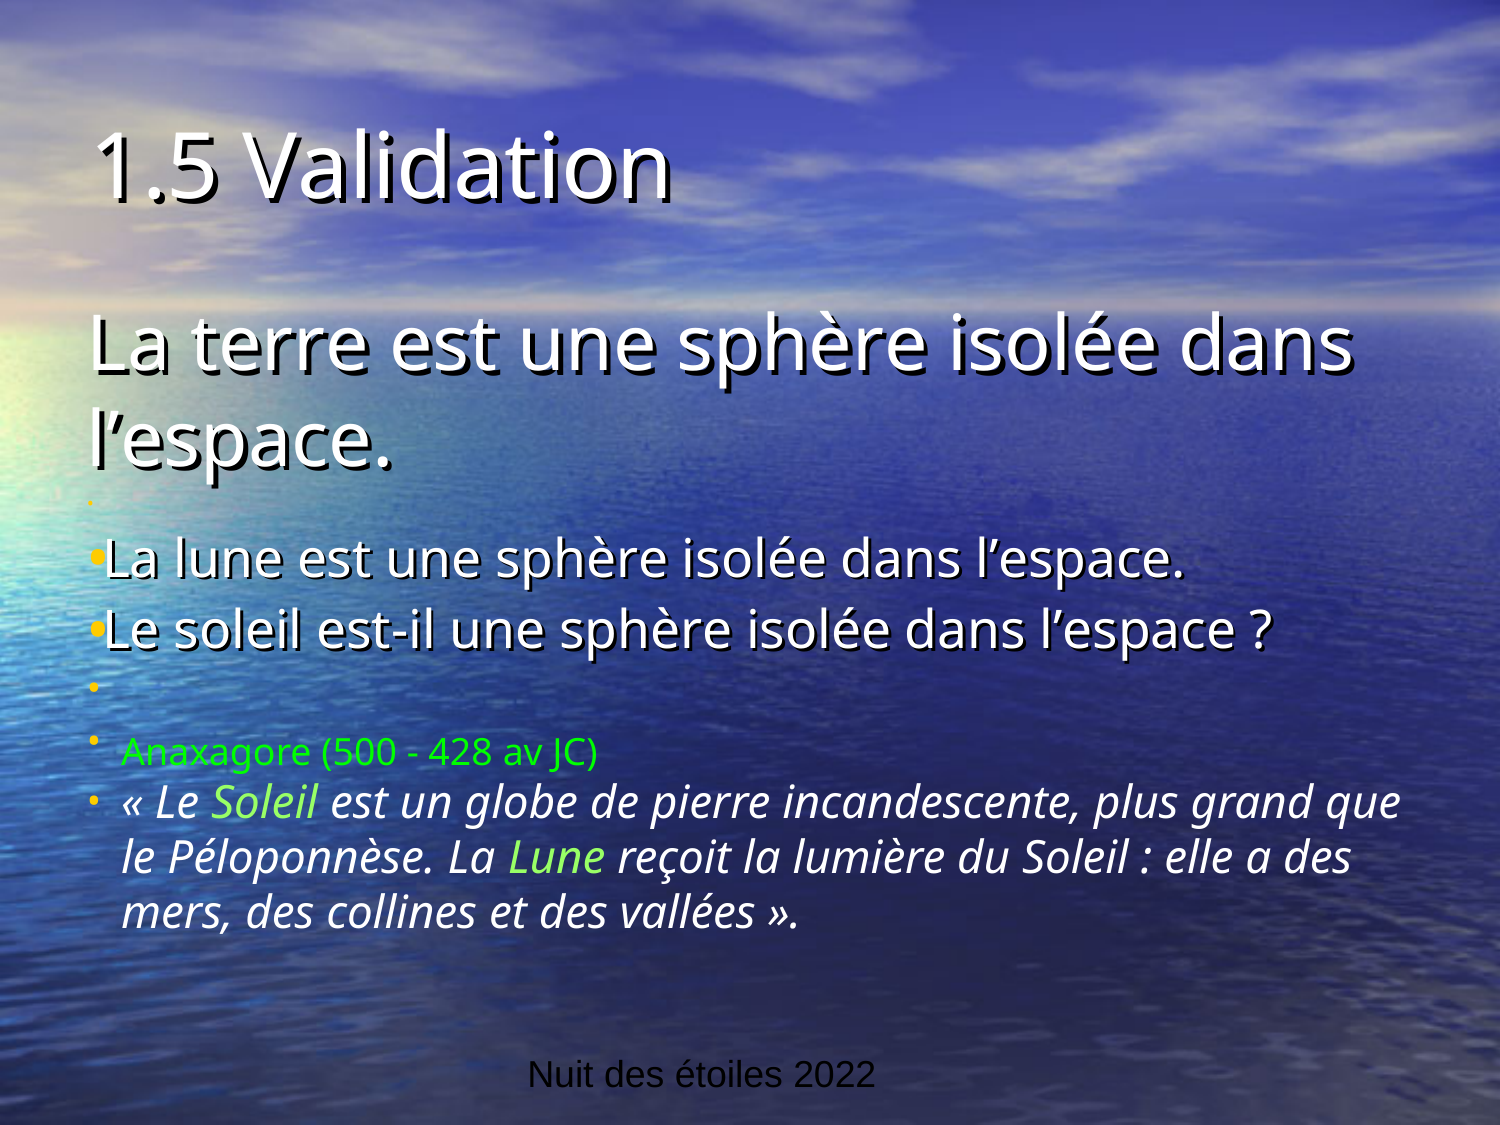

# 1.5 Validation
La terre est une sphère isolée dans l’espace.
La lune est une sphère isolée dans l’espace.
Le soleil est-il une sphère isolée dans l’espace ?
Anaxagore (500 - 428 av JC)
« Le Soleil est un globe de pierre incandescente, plus grand que le Péloponnèse. La Lune reçoit la lumière du Soleil : elle a des mers, des collines et des vallées ».
Nuit des étoiles 2022